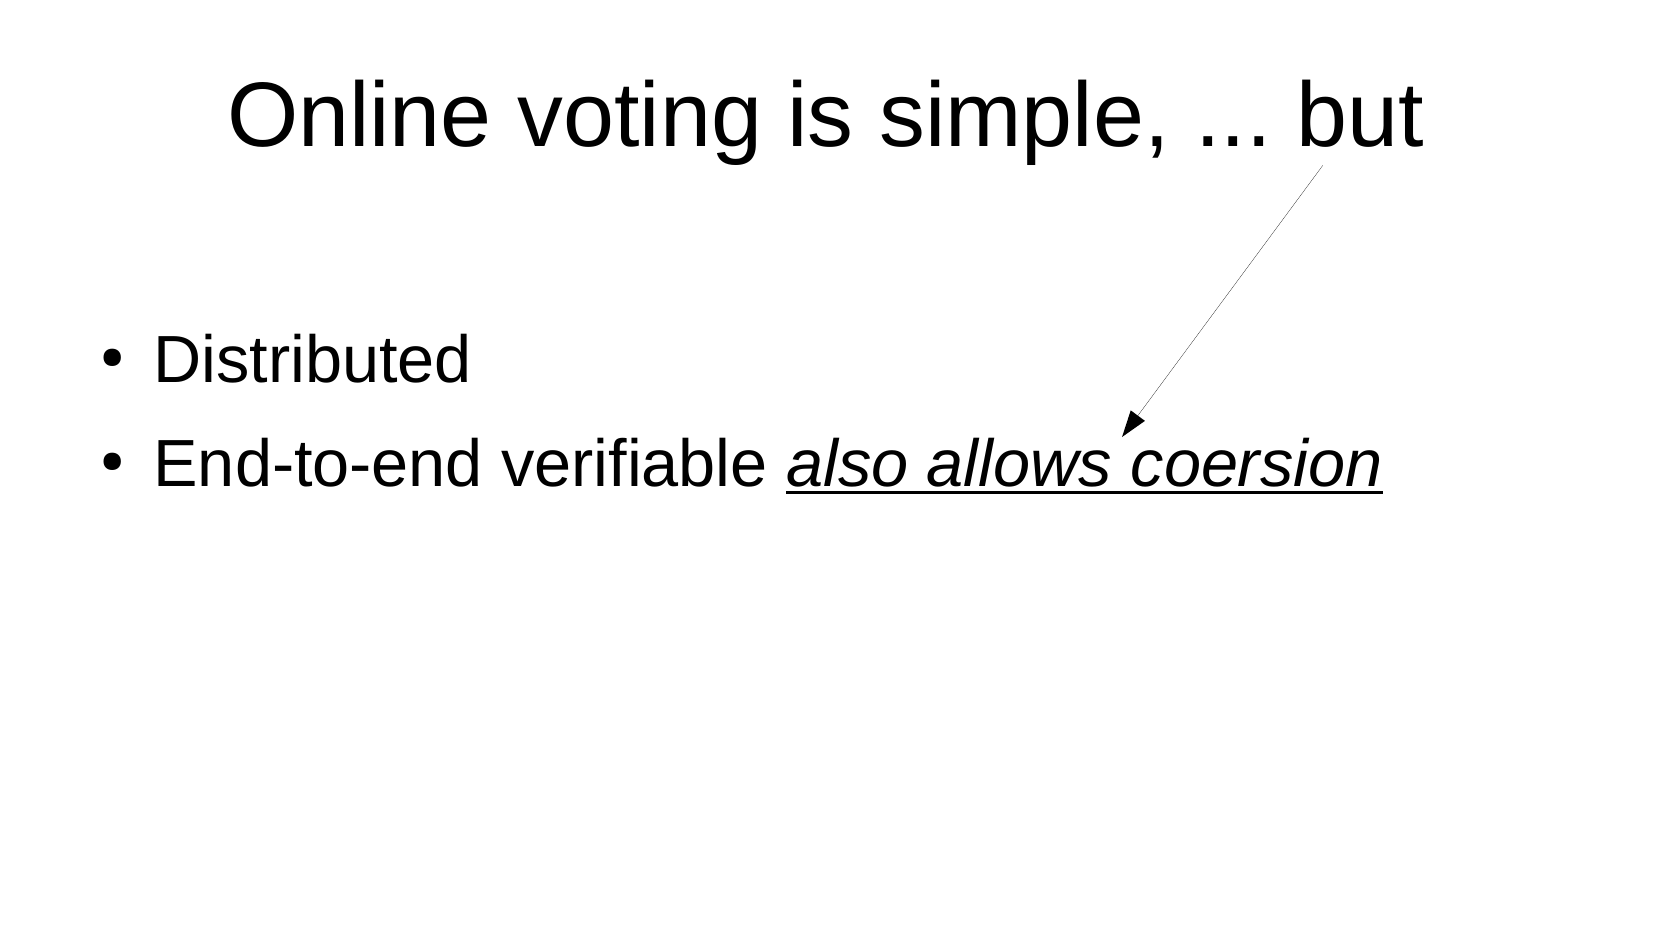

# Online voting is simple, ... but
Distributed
End-to-end verifiable also allows coersion